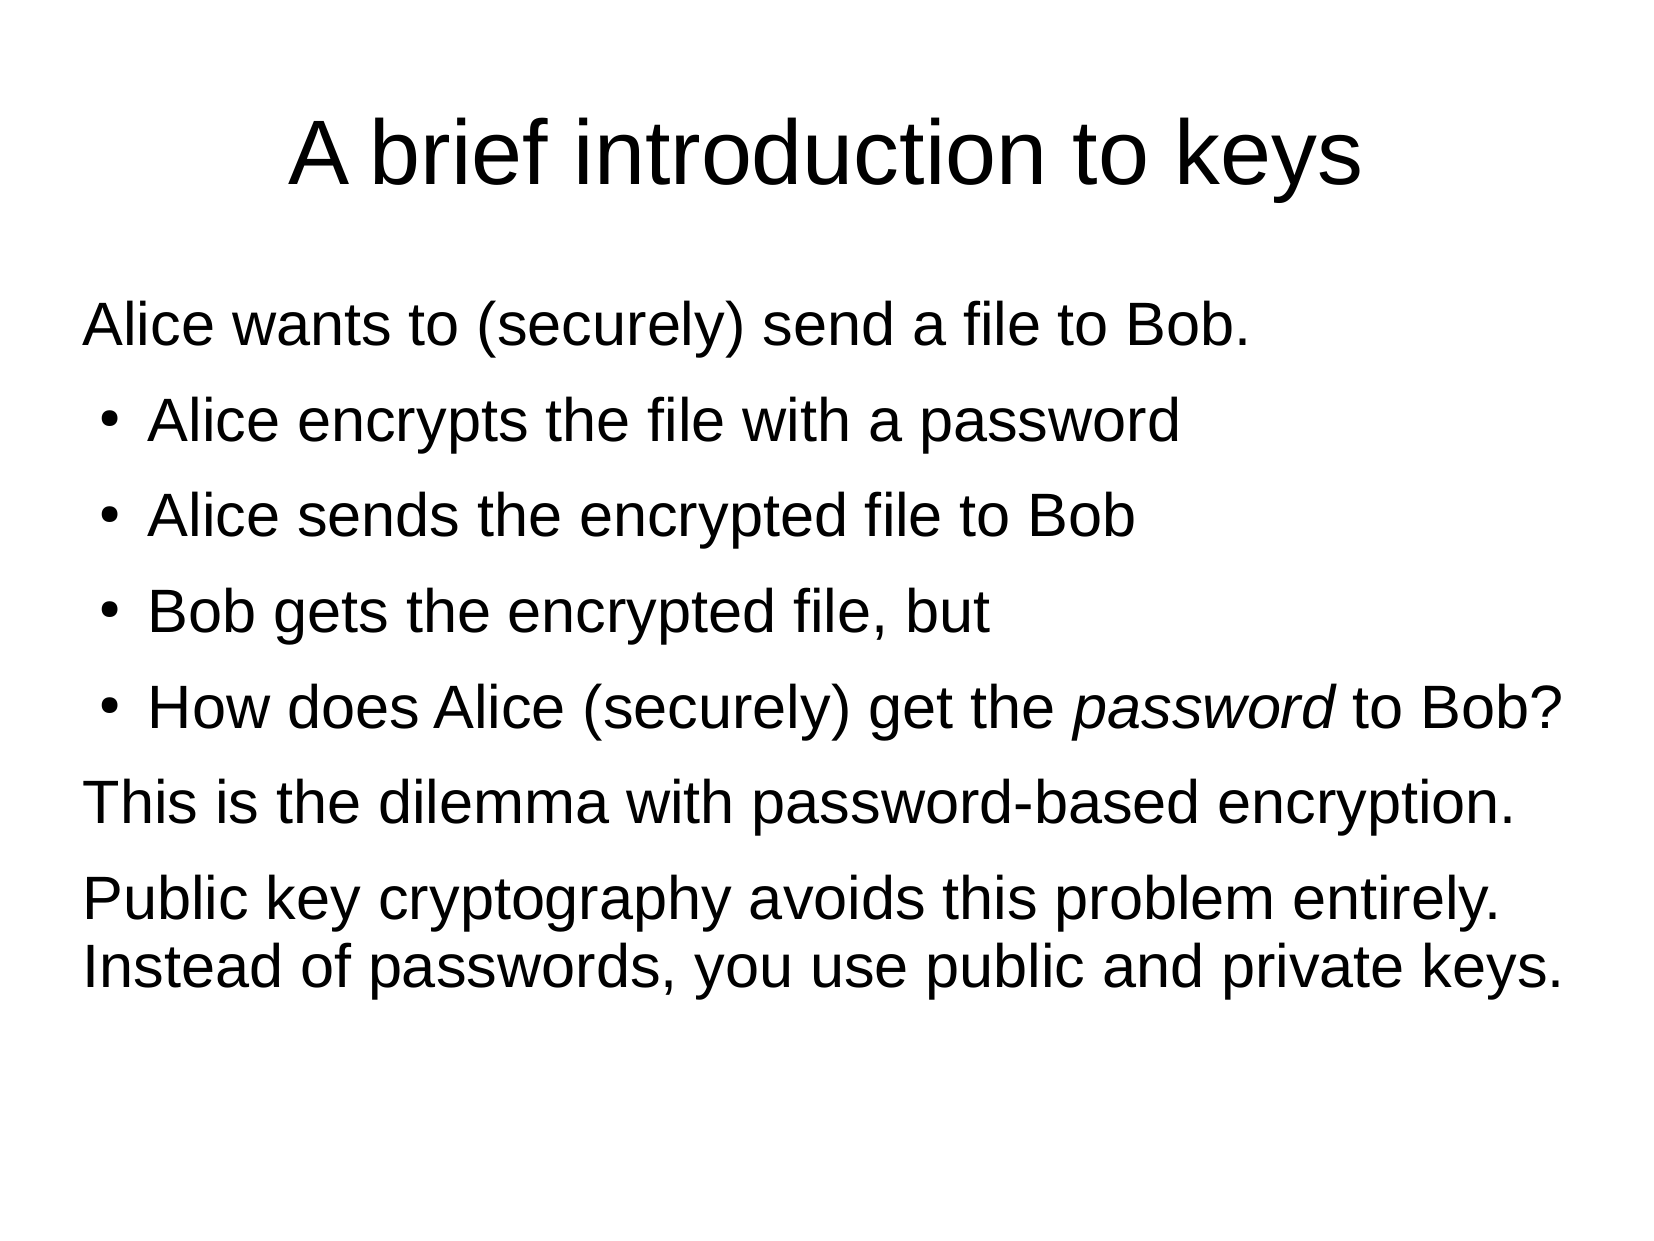

# A brief introduction to keys
Alice wants to (securely) send a file to Bob.
Alice encrypts the file with a password
Alice sends the encrypted file to Bob
Bob gets the encrypted file, but
How does Alice (securely) get the password to Bob?
This is the dilemma with password-based encryption.
Public key cryptography avoids this problem entirely. Instead of passwords, you use public and private keys.